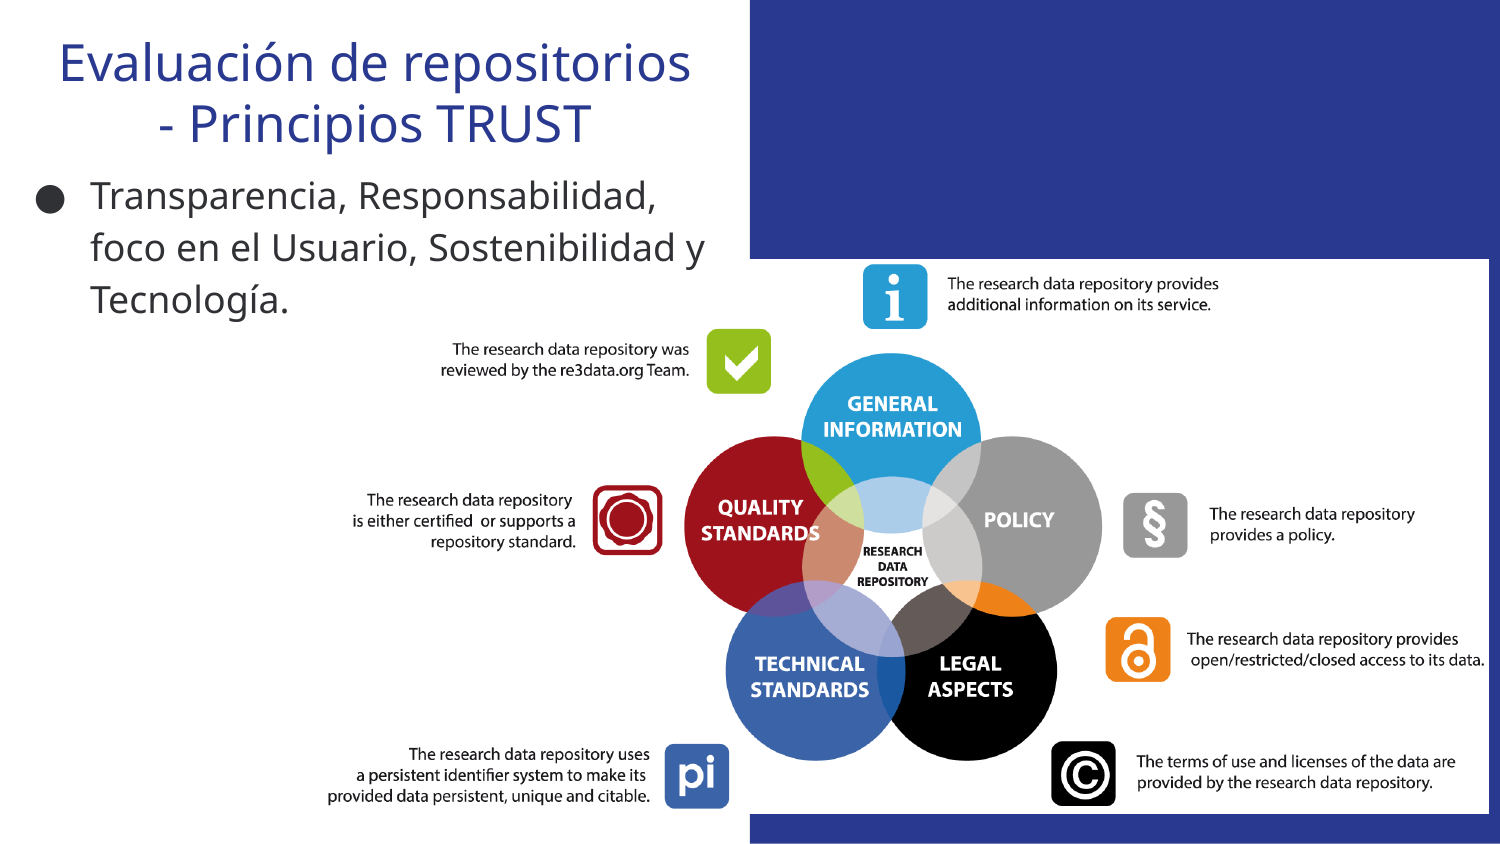

# Evaluación de repositorios - Principios TRUST
Transparencia, Responsabilidad, foco en el Usuario, Sostenibilidad y Tecnología.